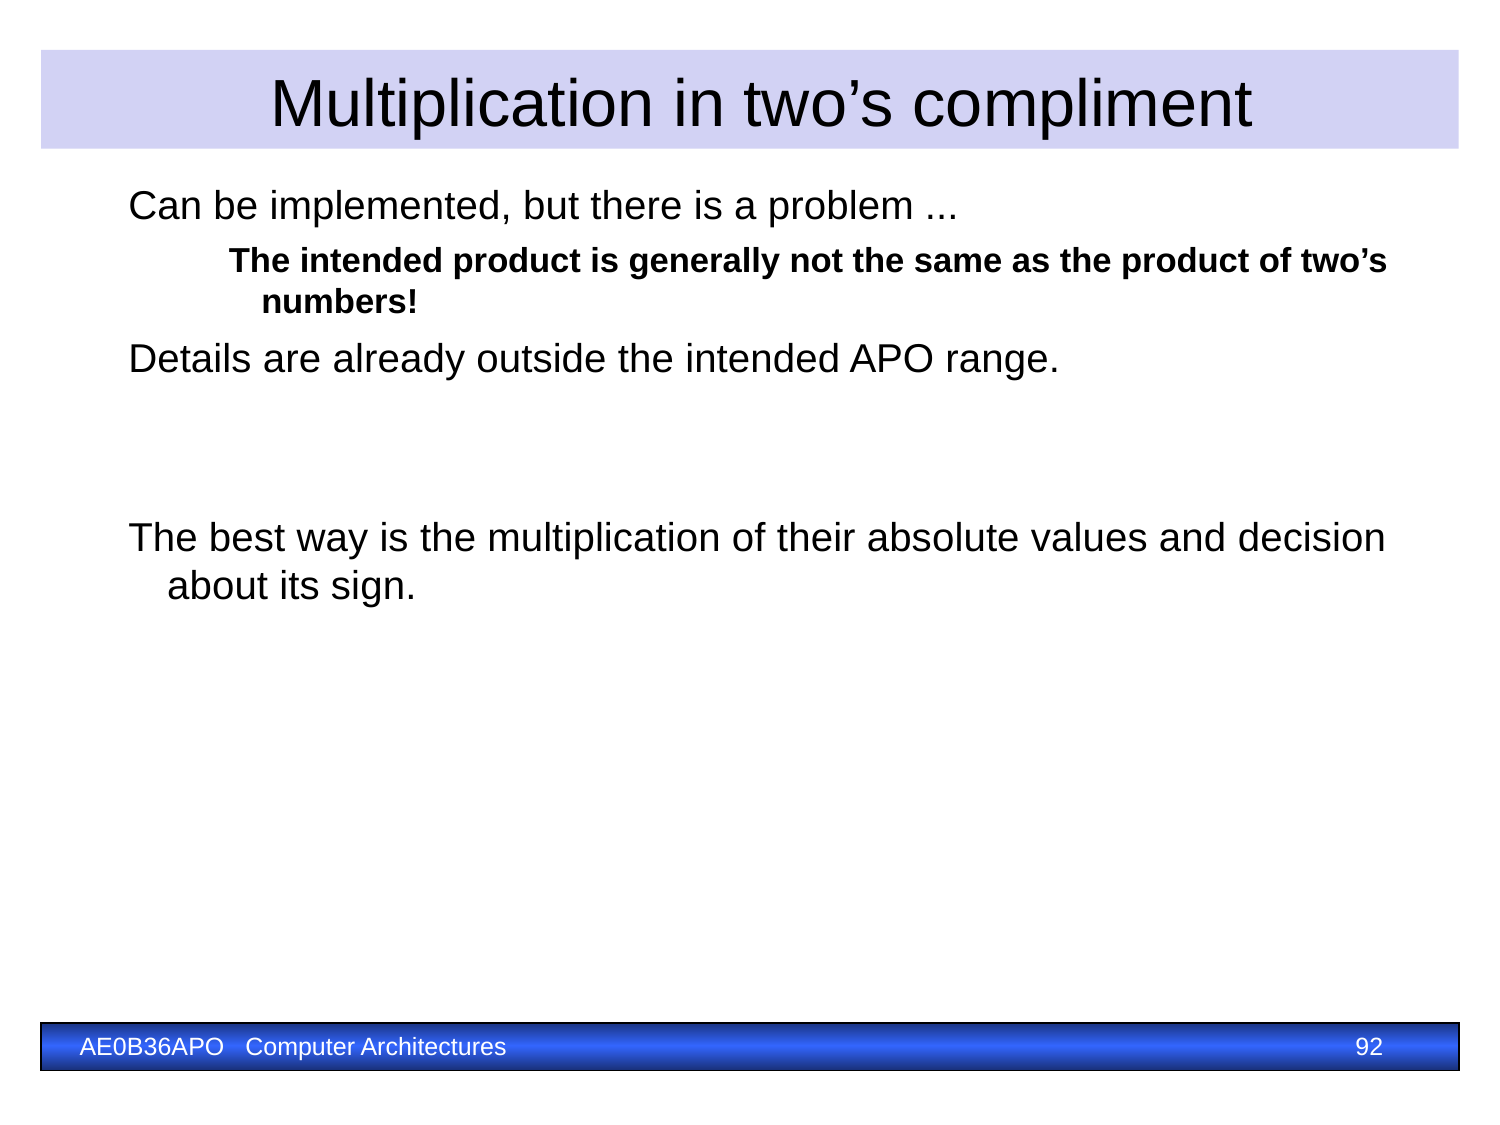

# Multiplication in two’s compliment
Can be implemented, but there is a problem ...
The intended product is generally not the same as the product of two’s numbers!
Details are already outside the intended APO range.
The best way is the multiplication of their absolute values and decision about its sign.
AE0B36APO Computer Architectures